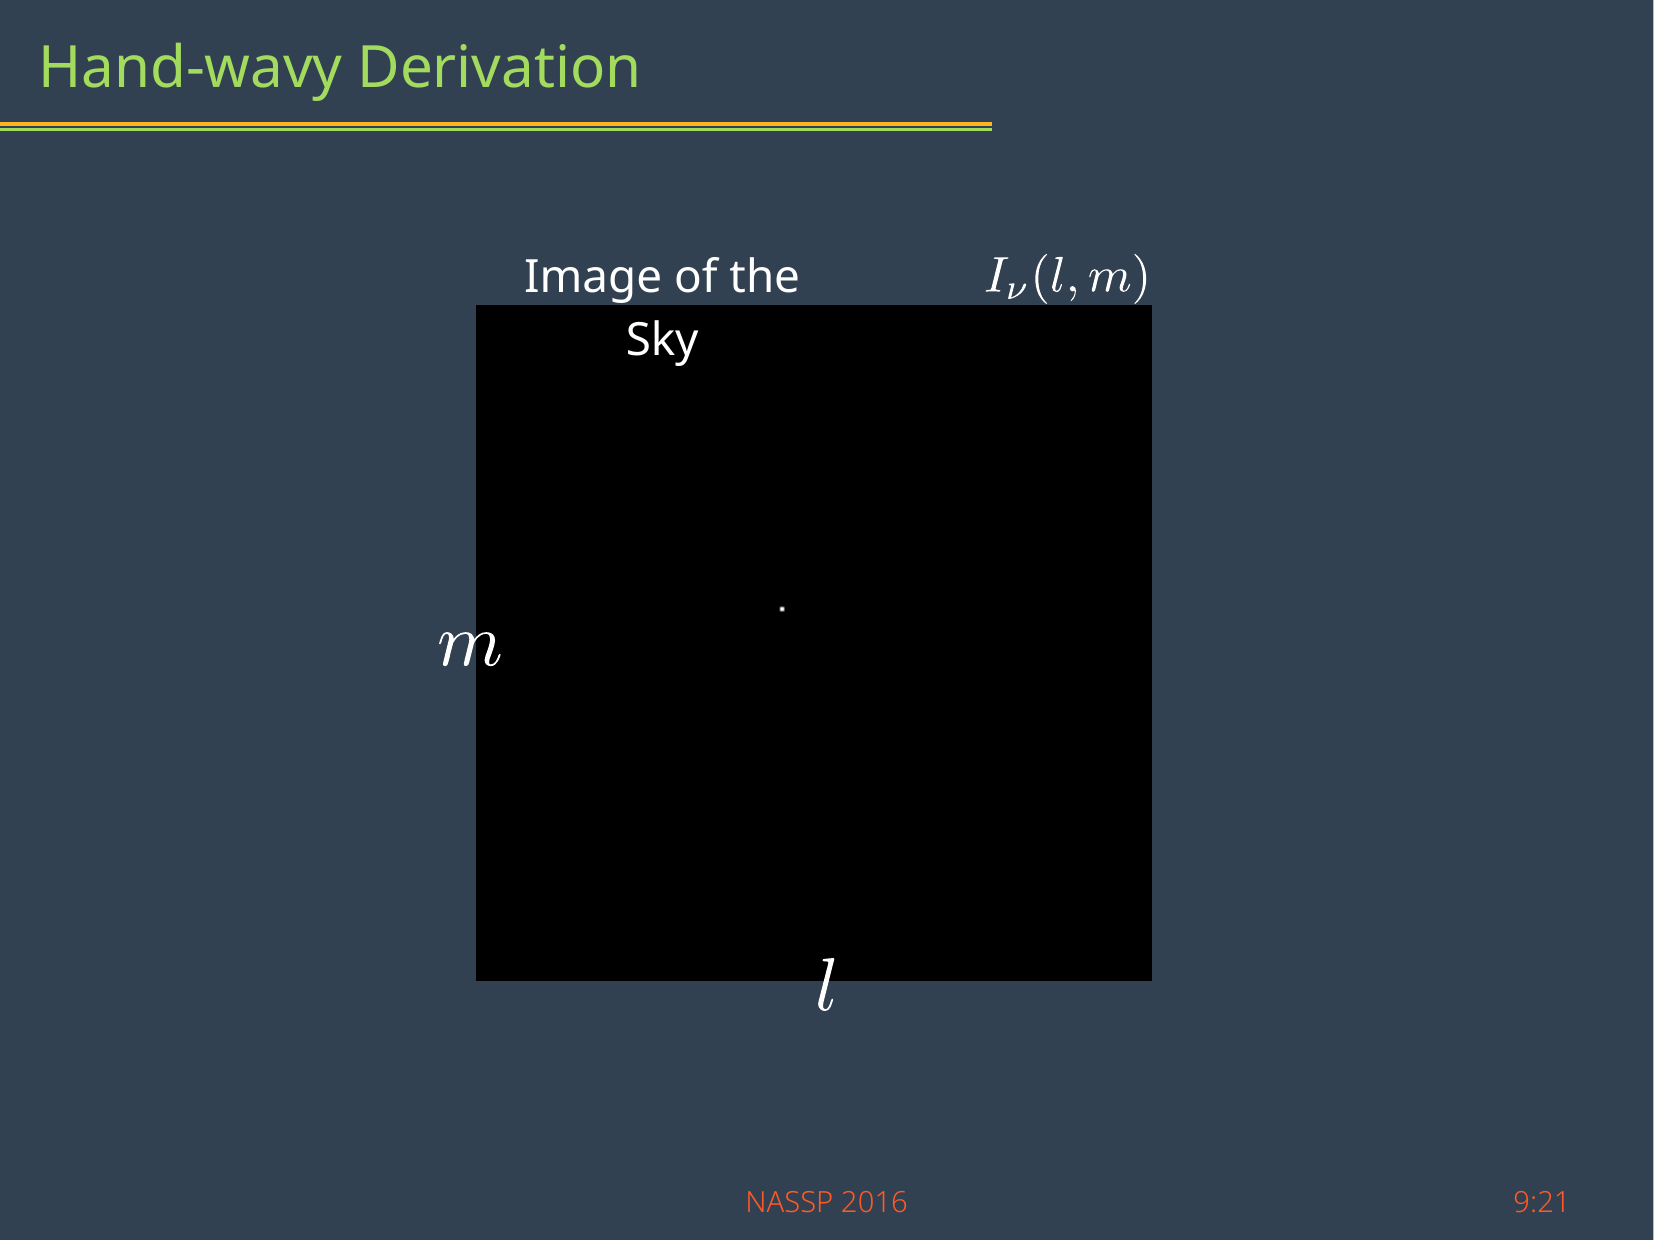

Hand-wavy Derivation
Image of the Sky
NASSP 2016
9